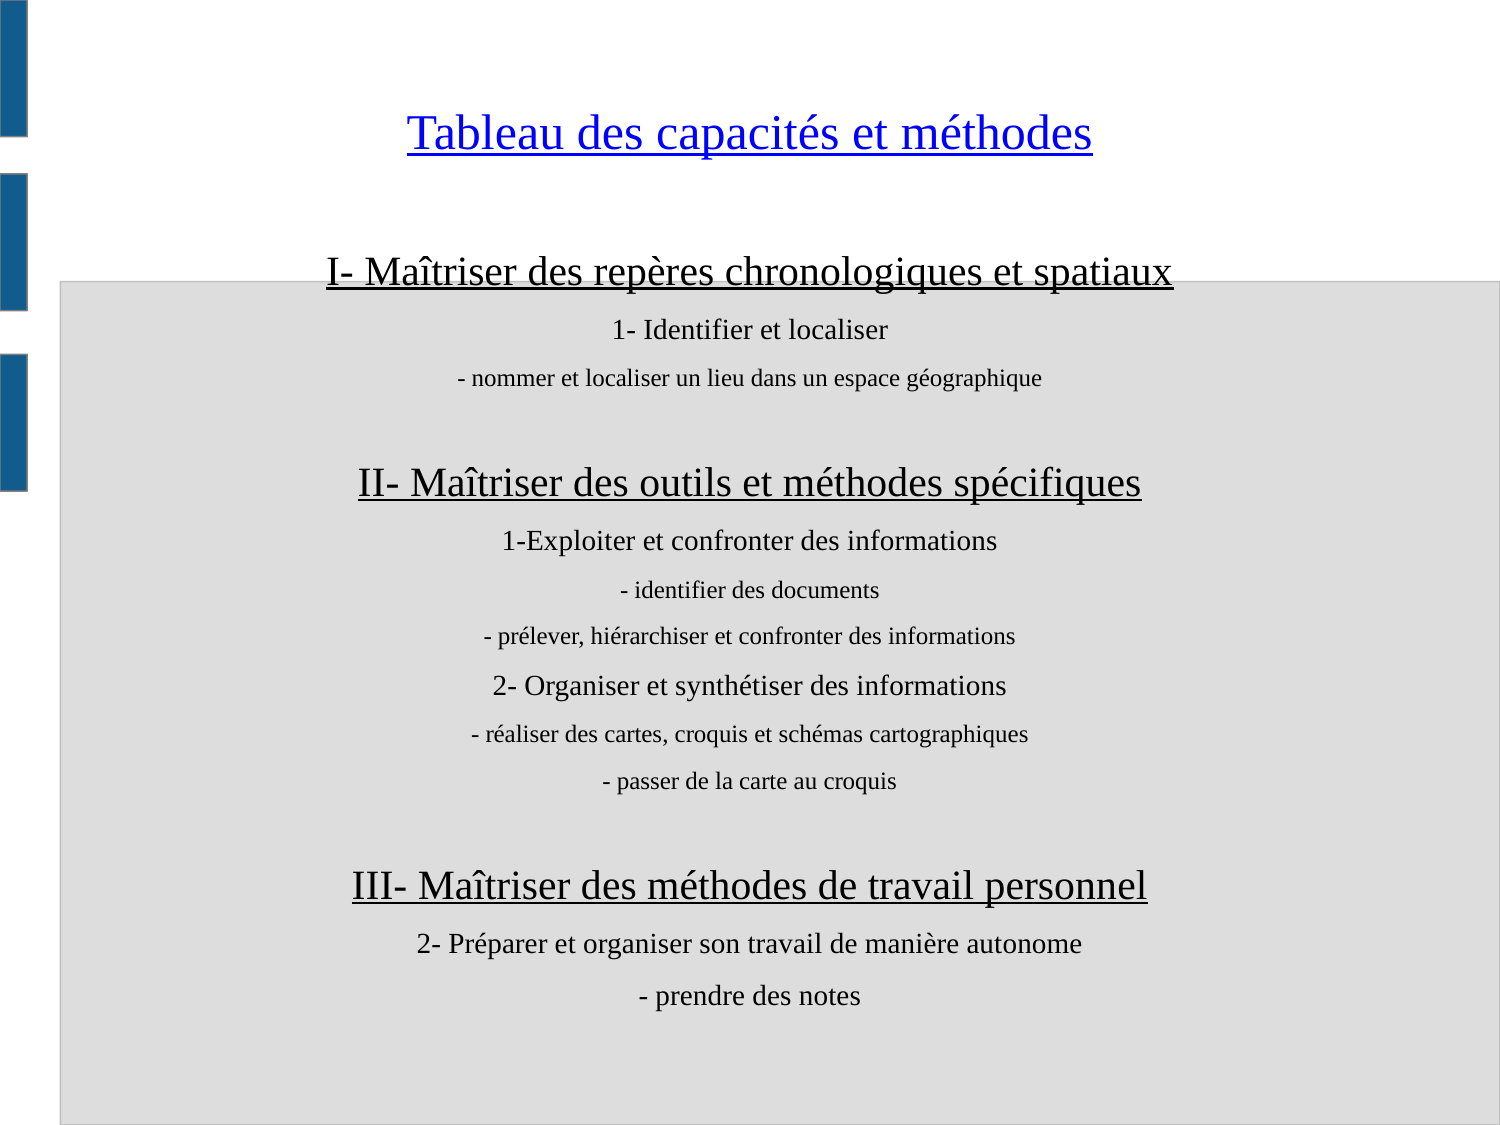

Tableau des capacités et méthodes
I- Maîtriser des repères chronologiques et spatiaux
1- Identifier et localiser
- nommer et localiser un lieu dans un espace géographique
II- Maîtriser des outils et méthodes spécifiques
1-Exploiter et confronter des informations
- identifier des documents
- prélever, hiérarchiser et confronter des informations
2- Organiser et synthétiser des informations
- réaliser des cartes, croquis et schémas cartographiques
- passer de la carte au croquis
III- Maîtriser des méthodes de travail personnel
2- Préparer et organiser son travail de manière autonome
- prendre des notes